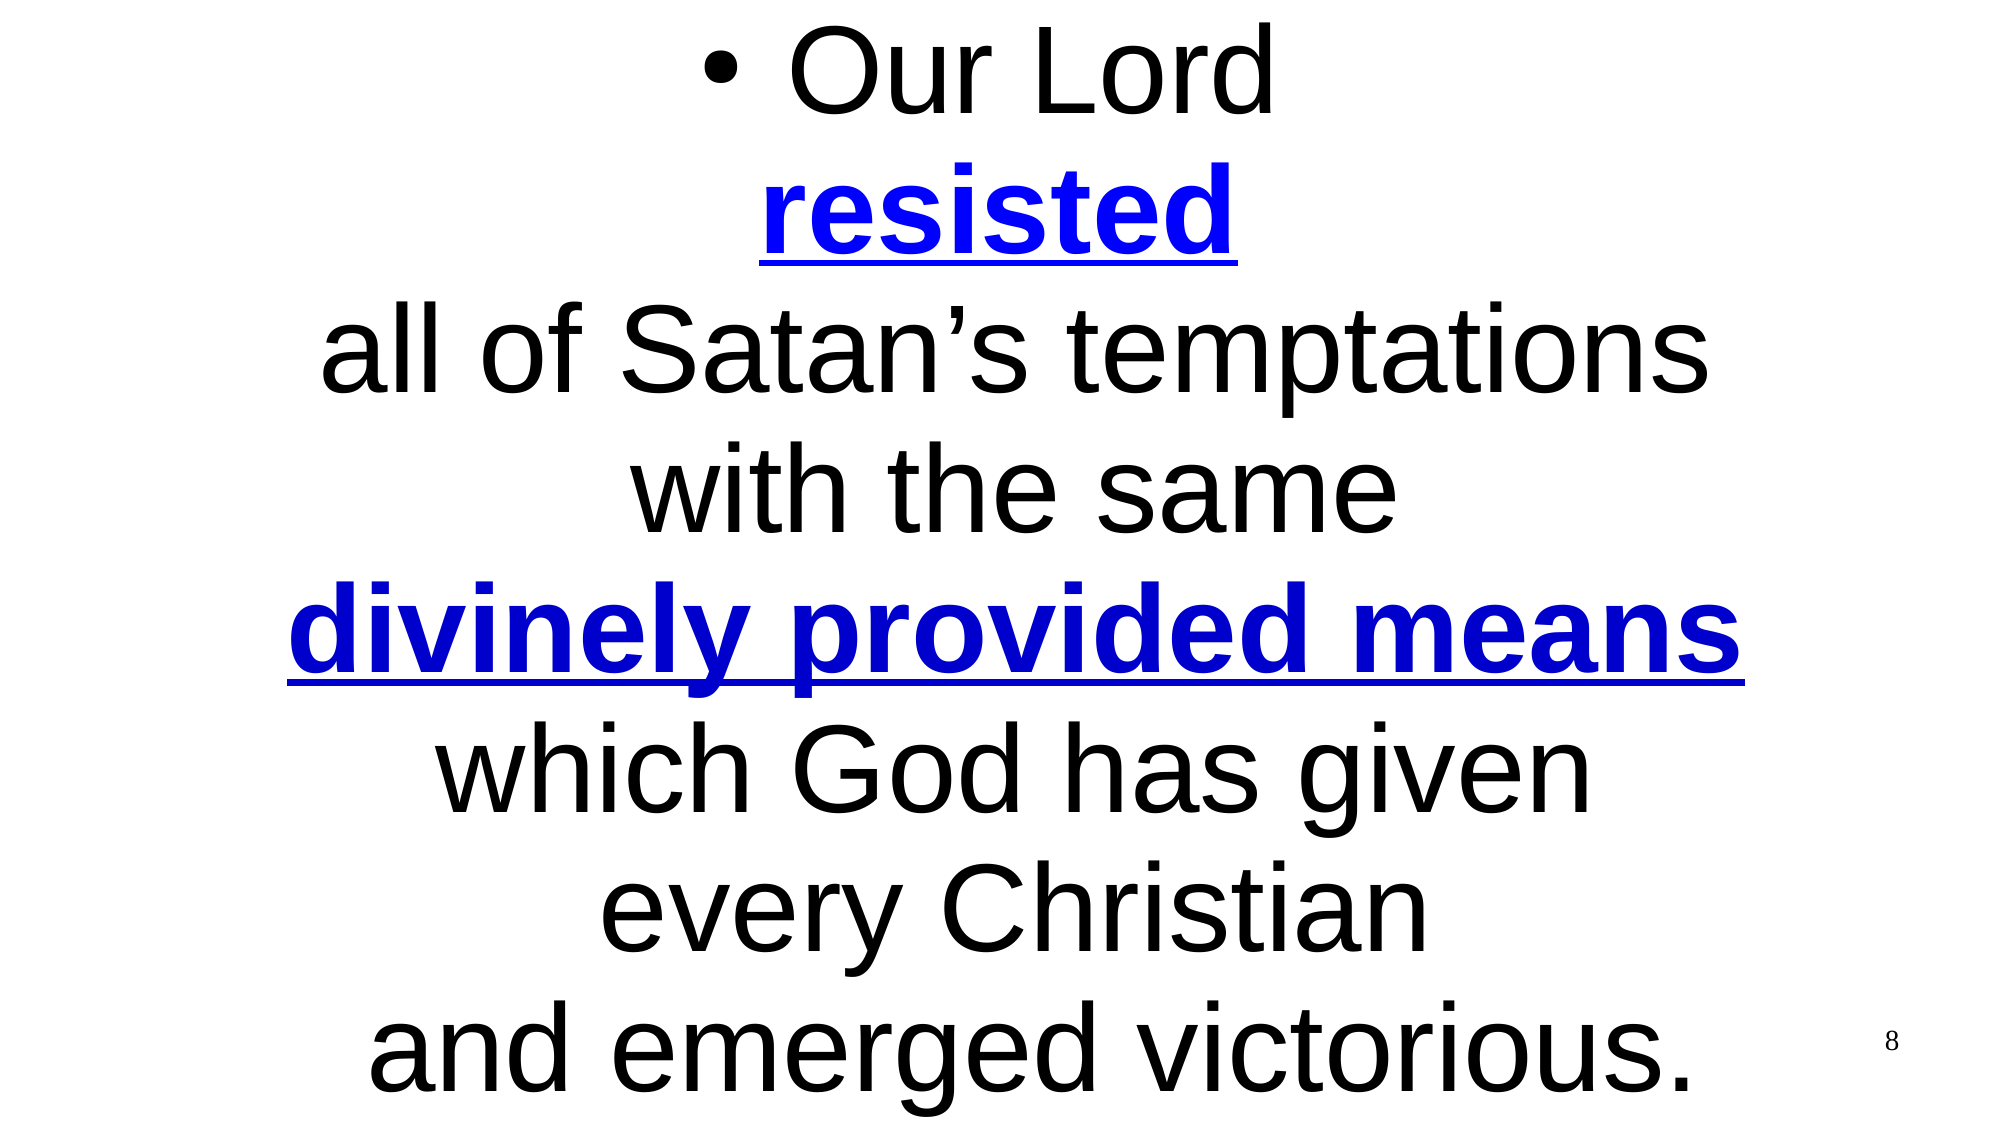

# Our Lord resisted all of Satan’s temptations with the same divinely provided means which God has given every Christian and emerged victorious.
8